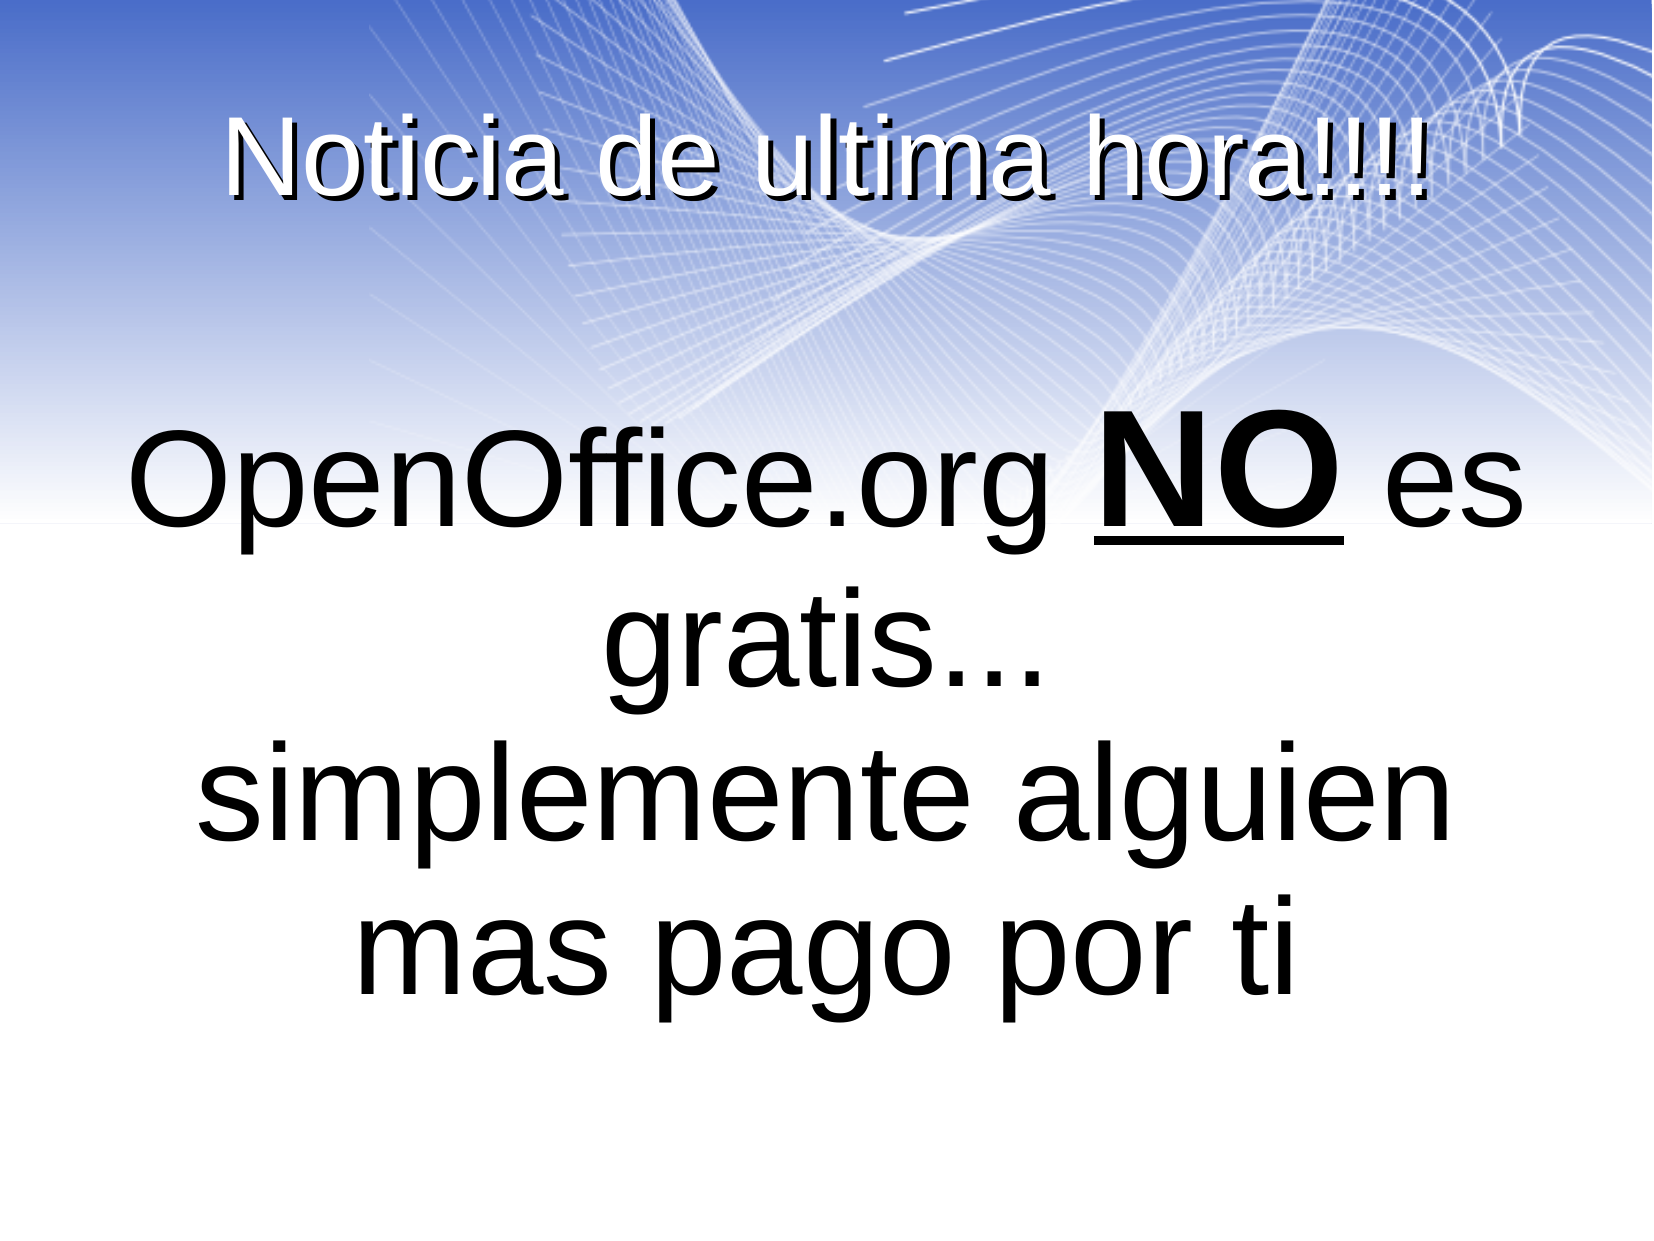

# Noticia de ultima hora!!!!
OpenOffice.org NO es gratis...
simplemente alguien mas pago por ti